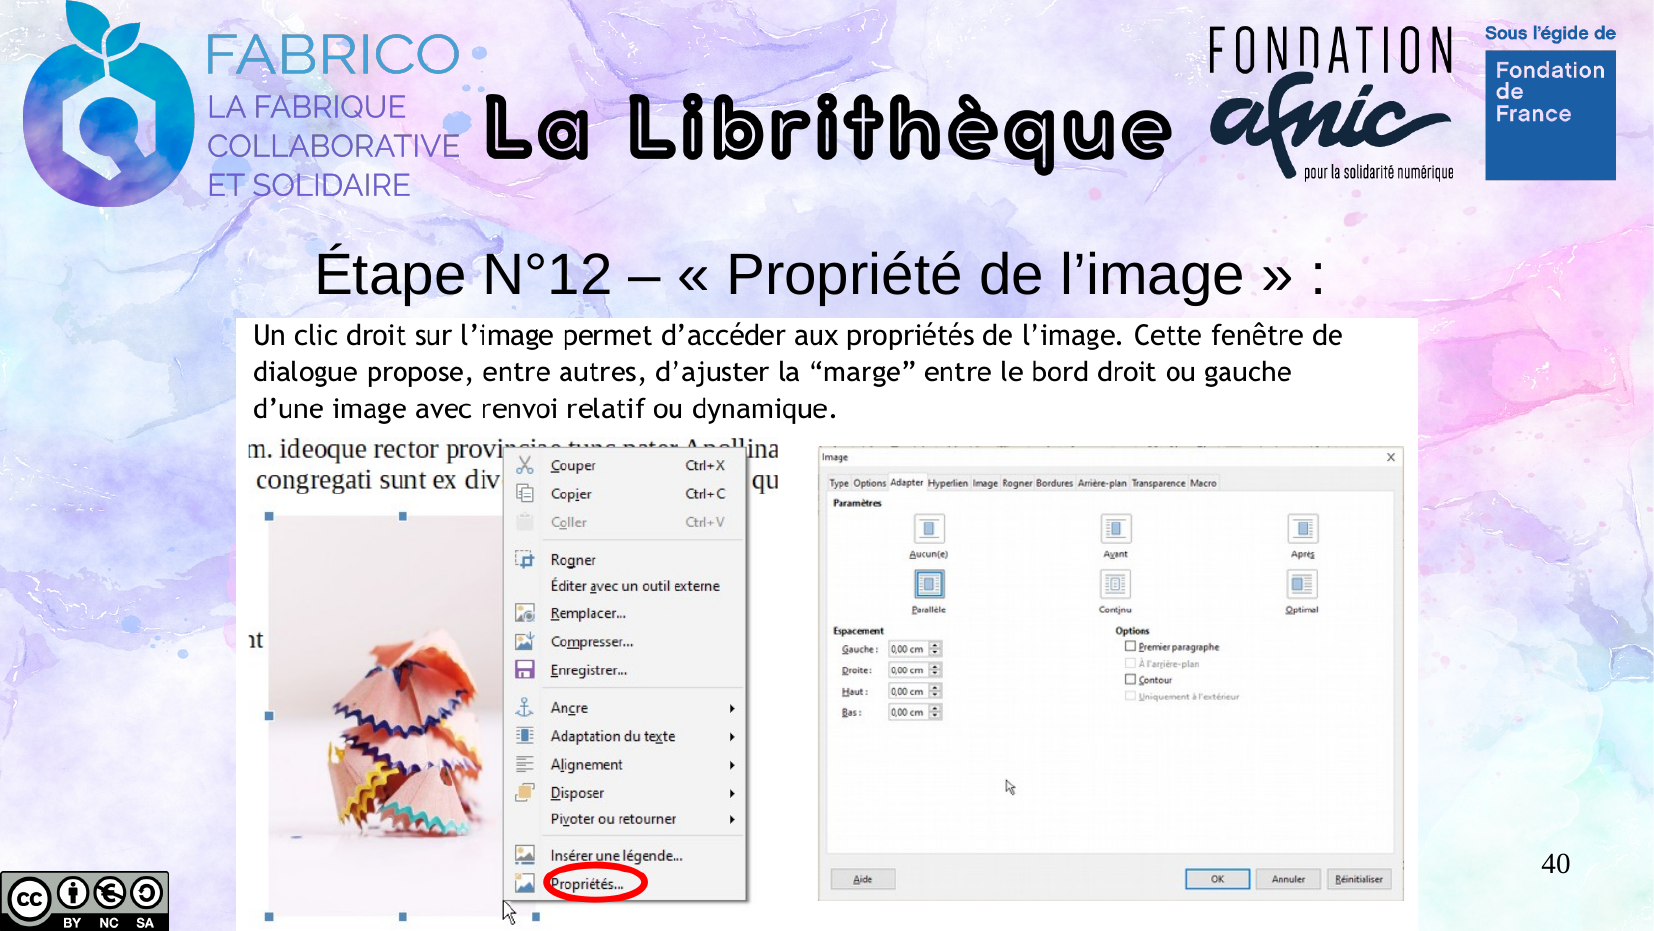

# Étape N°12 – « Propriété de l’image » :
40